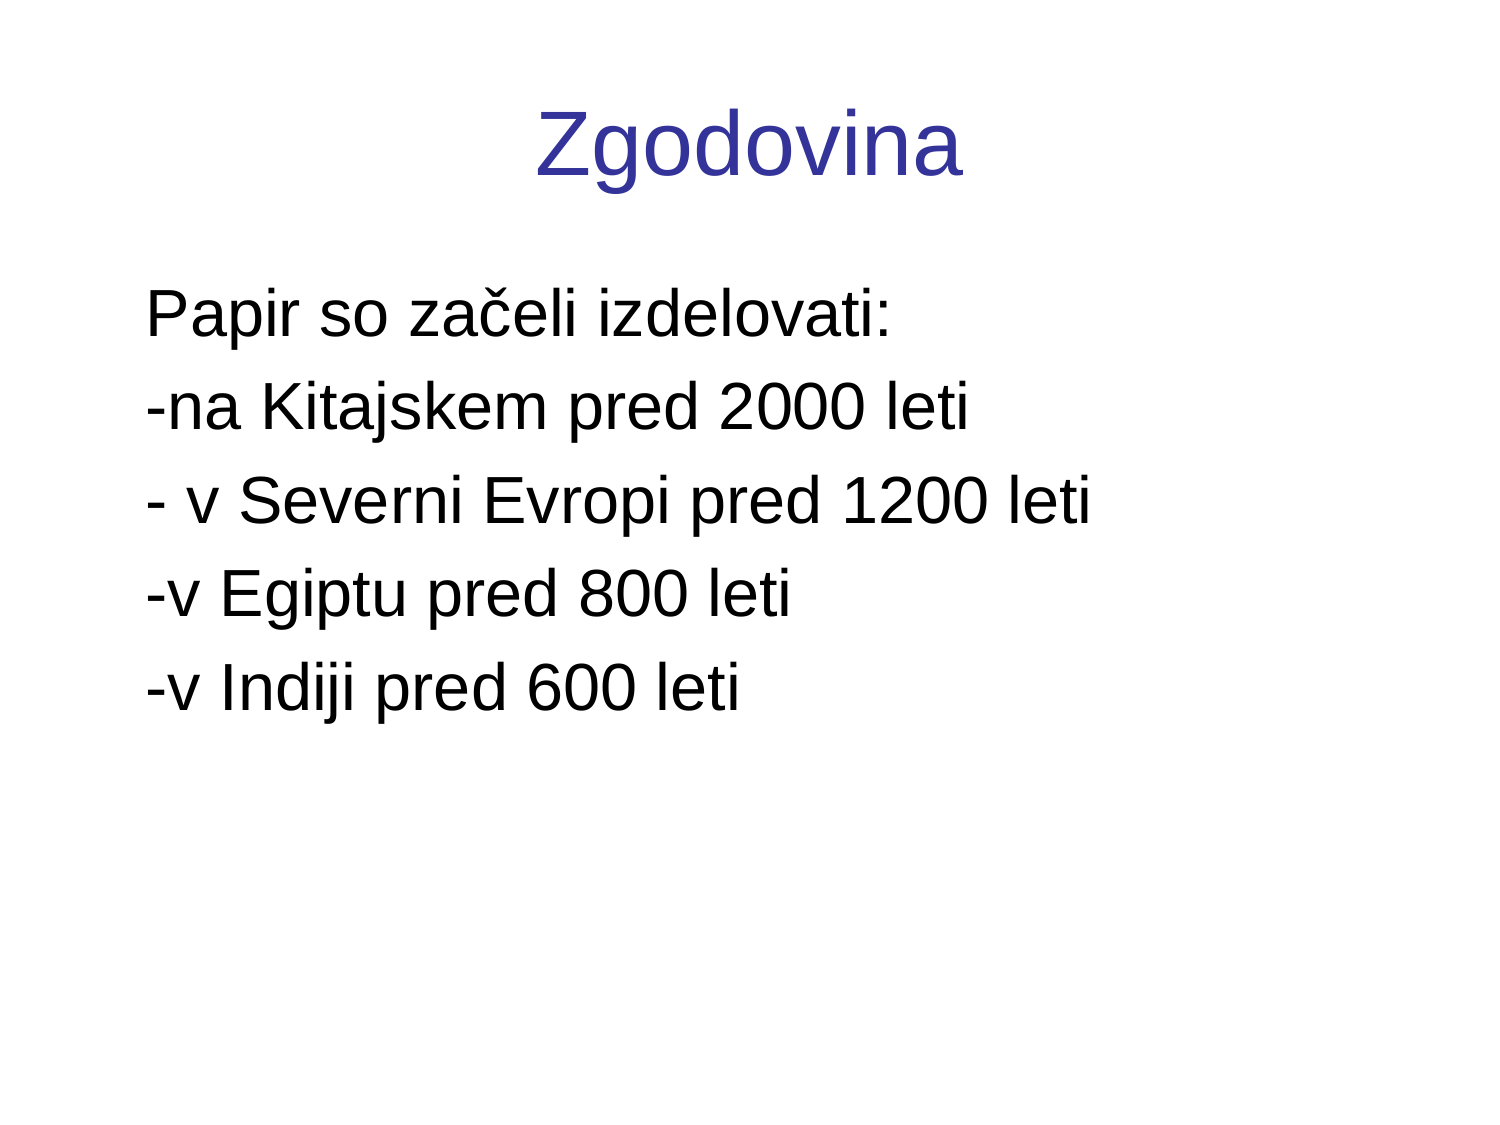

# Zgodovina
 Papir so začeli izdelovati:
 -na Kitajskem pred 2000 leti
 - v Severni Evropi pred 1200 leti
 -v Egiptu pred 800 leti
 -v Indiji pred 600 leti